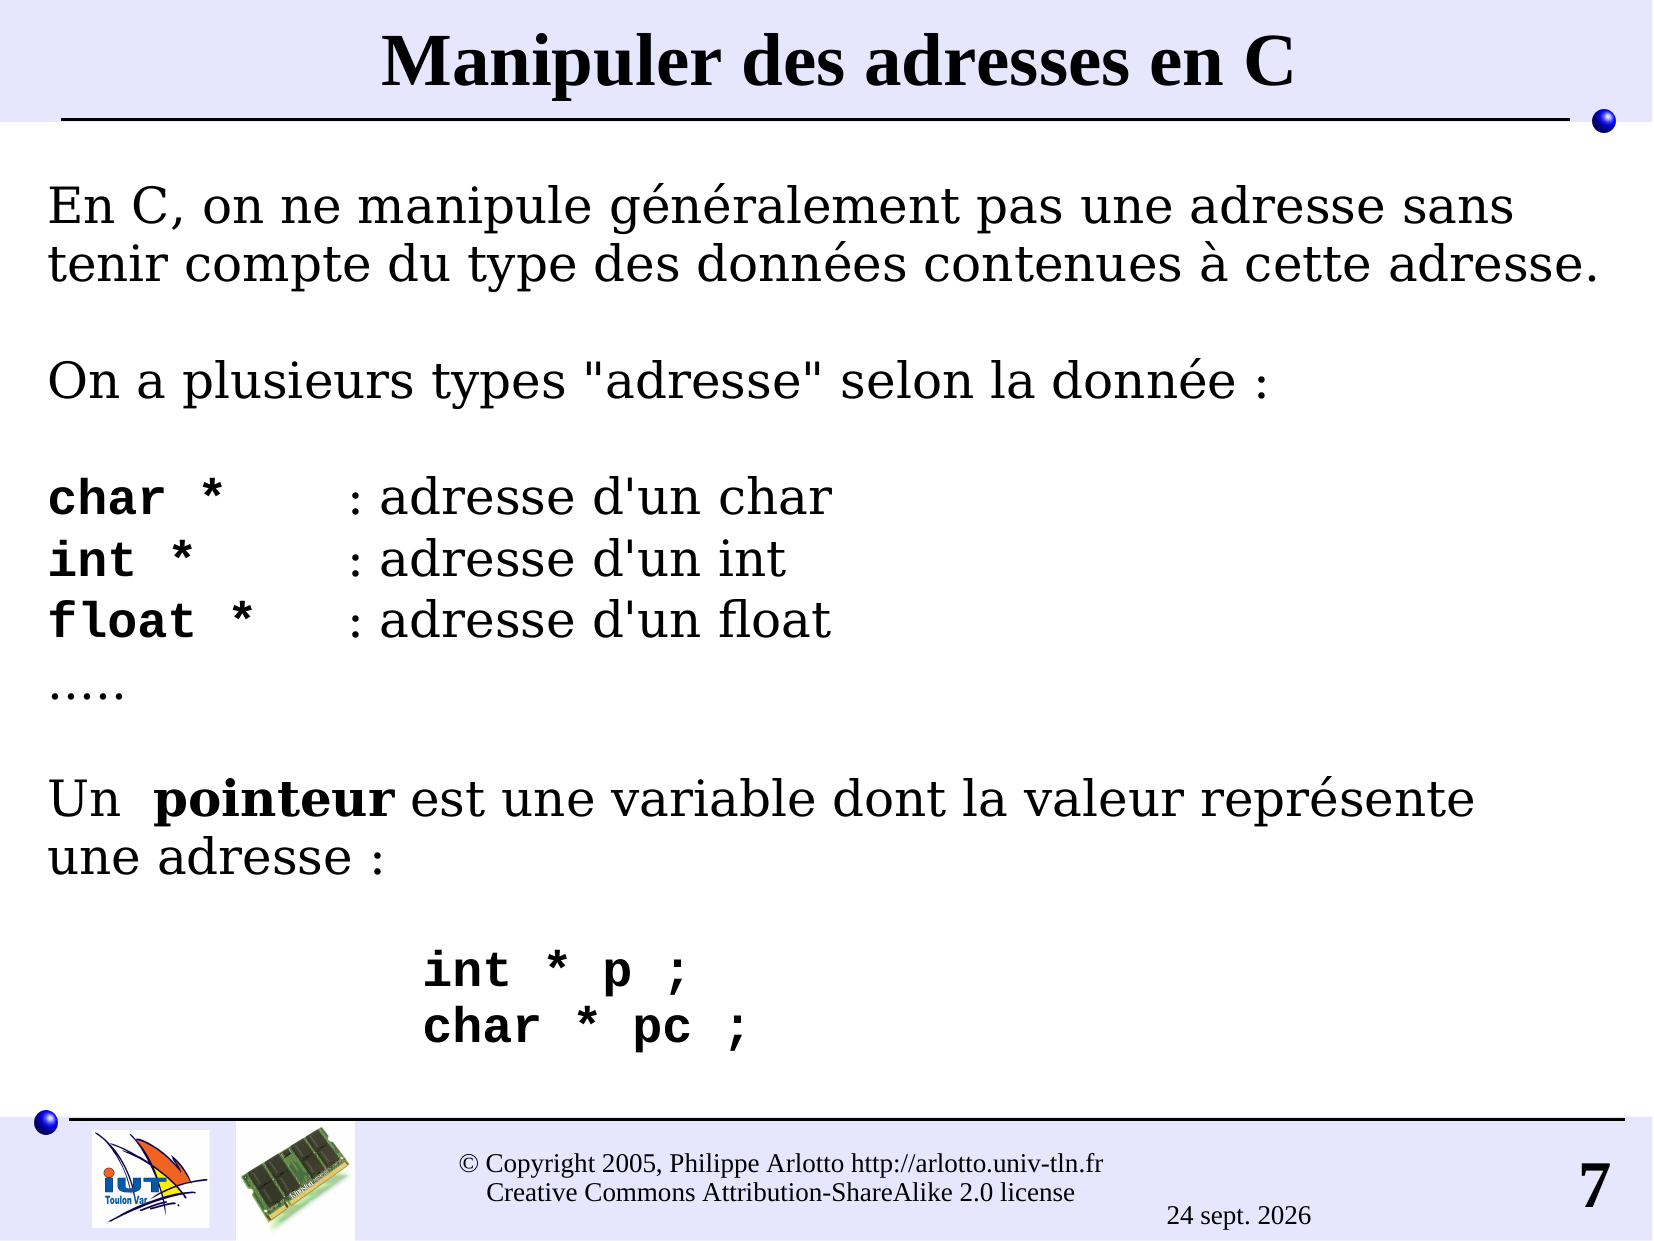

# Manipuler des adresses en C
En C, on ne manipule généralement pas une adresse sans
tenir compte du type des données contenues à cette adresse.
On a plusieurs types "adresse" selon la donnée :
char * 		: adresse d'un char
int * 	: adresse d'un int
float * 	: adresse d'un float
.....
Un pointeur est une variable dont la valeur représente
une adresse :
					int * p ;
					char * pc ;